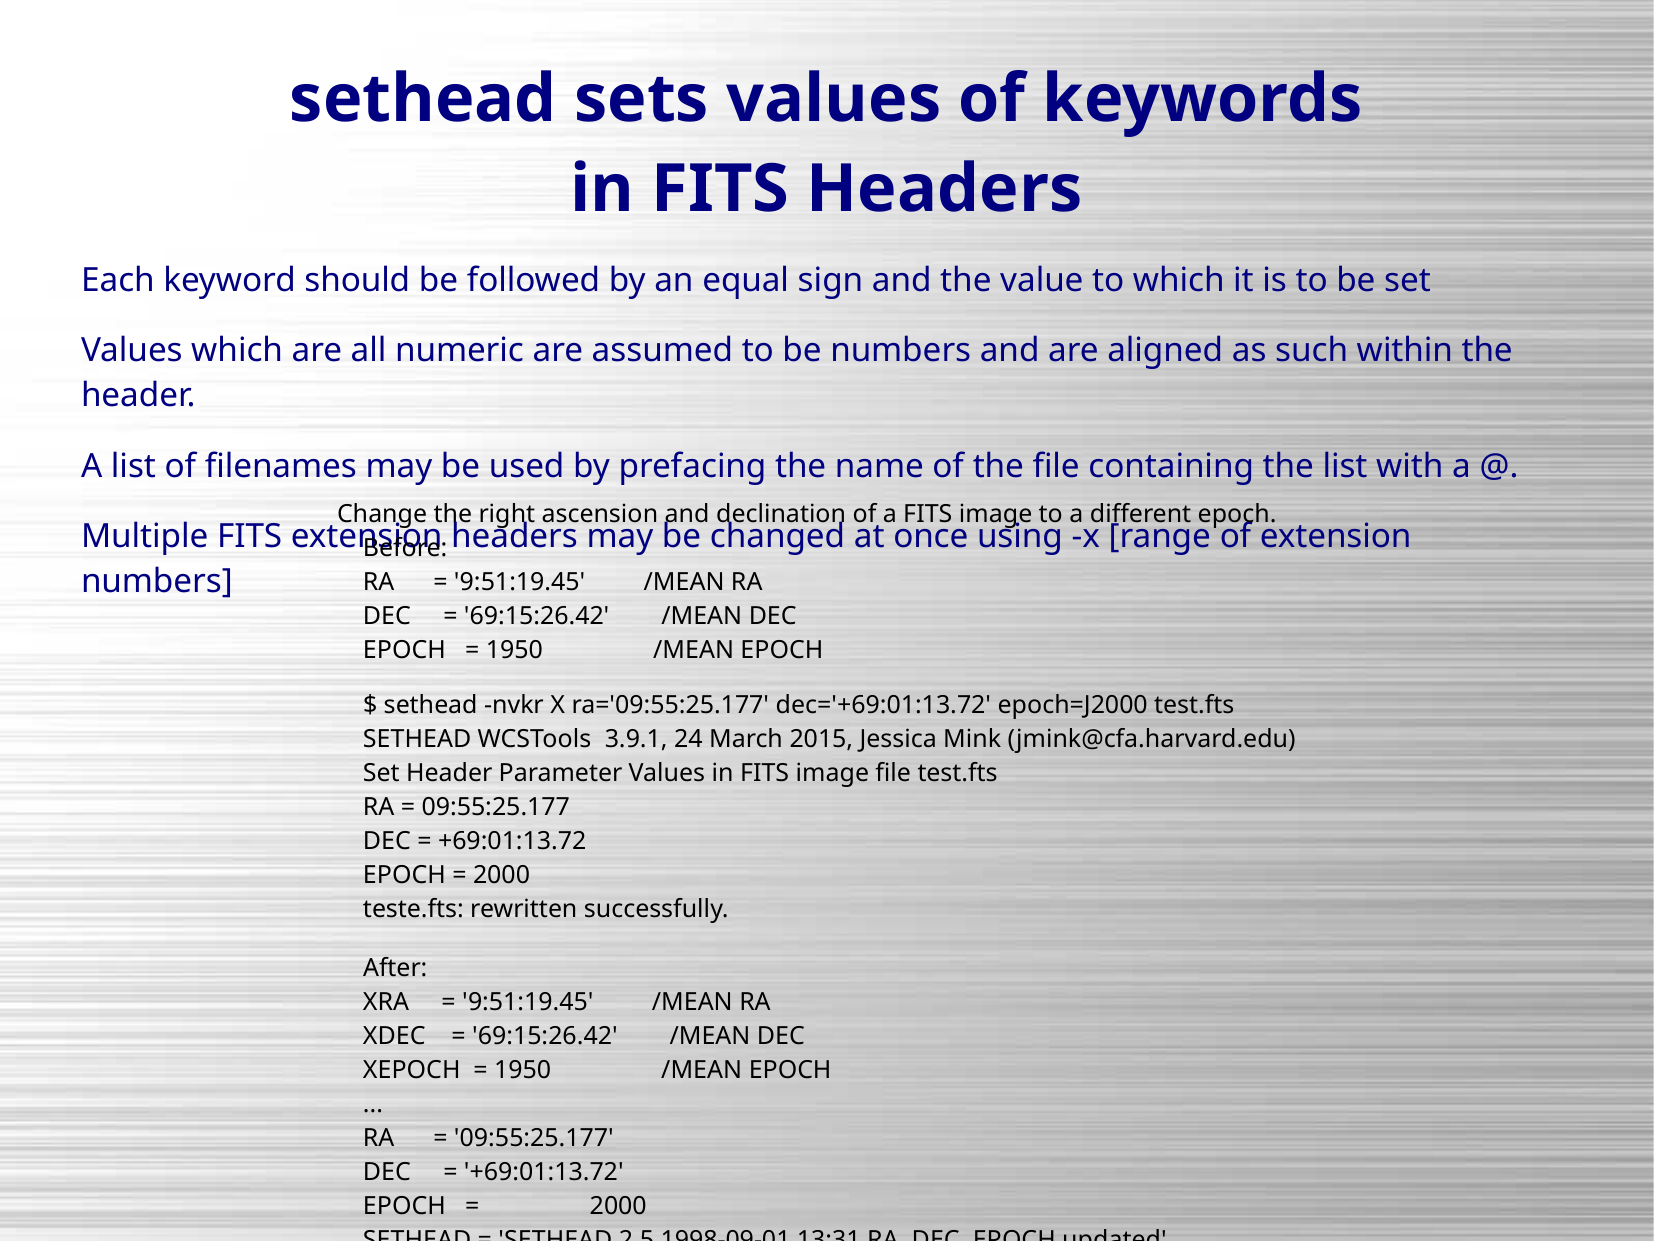

sethead sets values of keywords
in FITS Headers
Each keyword should be followed by an equal sign and the value to which it is to be set
Values which are all numeric are assumed to be numbers and are aligned as such within the header.
A list of filenames may be used by prefacing the name of the file containing the list with a @.
Multiple FITS extension headers may be changed at once using -x [range of extension numbers]
Change the right ascension and declination of a FITS image to a different epoch.
 Before:
 RA = '9:51:19.45' /MEAN RA
 DEC = '69:15:26.42' /MEAN DEC
 EPOCH = 1950 /MEAN EPOCH
 $ sethead -nvkr X ra='09:55:25.177' dec='+69:01:13.72' epoch=J2000 test.fts
 SETHEAD WCSTools 3.9.1, 24 March 2015, Jessica Mink (jmink@cfa.harvard.edu)
 Set Header Parameter Values in FITS image file test.fts
 RA = 09:55:25.177
 DEC = +69:01:13.72
 EPOCH = 2000
 teste.fts: rewritten successfully.
 After:
 XRA = '9:51:19.45' /MEAN RA
 XDEC = '69:15:26.42' /MEAN DEC
 XEPOCH = 1950 /MEAN EPOCH
 ...
 RA = '09:55:25.177'
 DEC = '+69:01:13.72'
 EPOCH = 2000
 SETHEAD = 'SETHEAD 2.5 1998-09-01 13:31 RA, DEC, EPOCH updated'